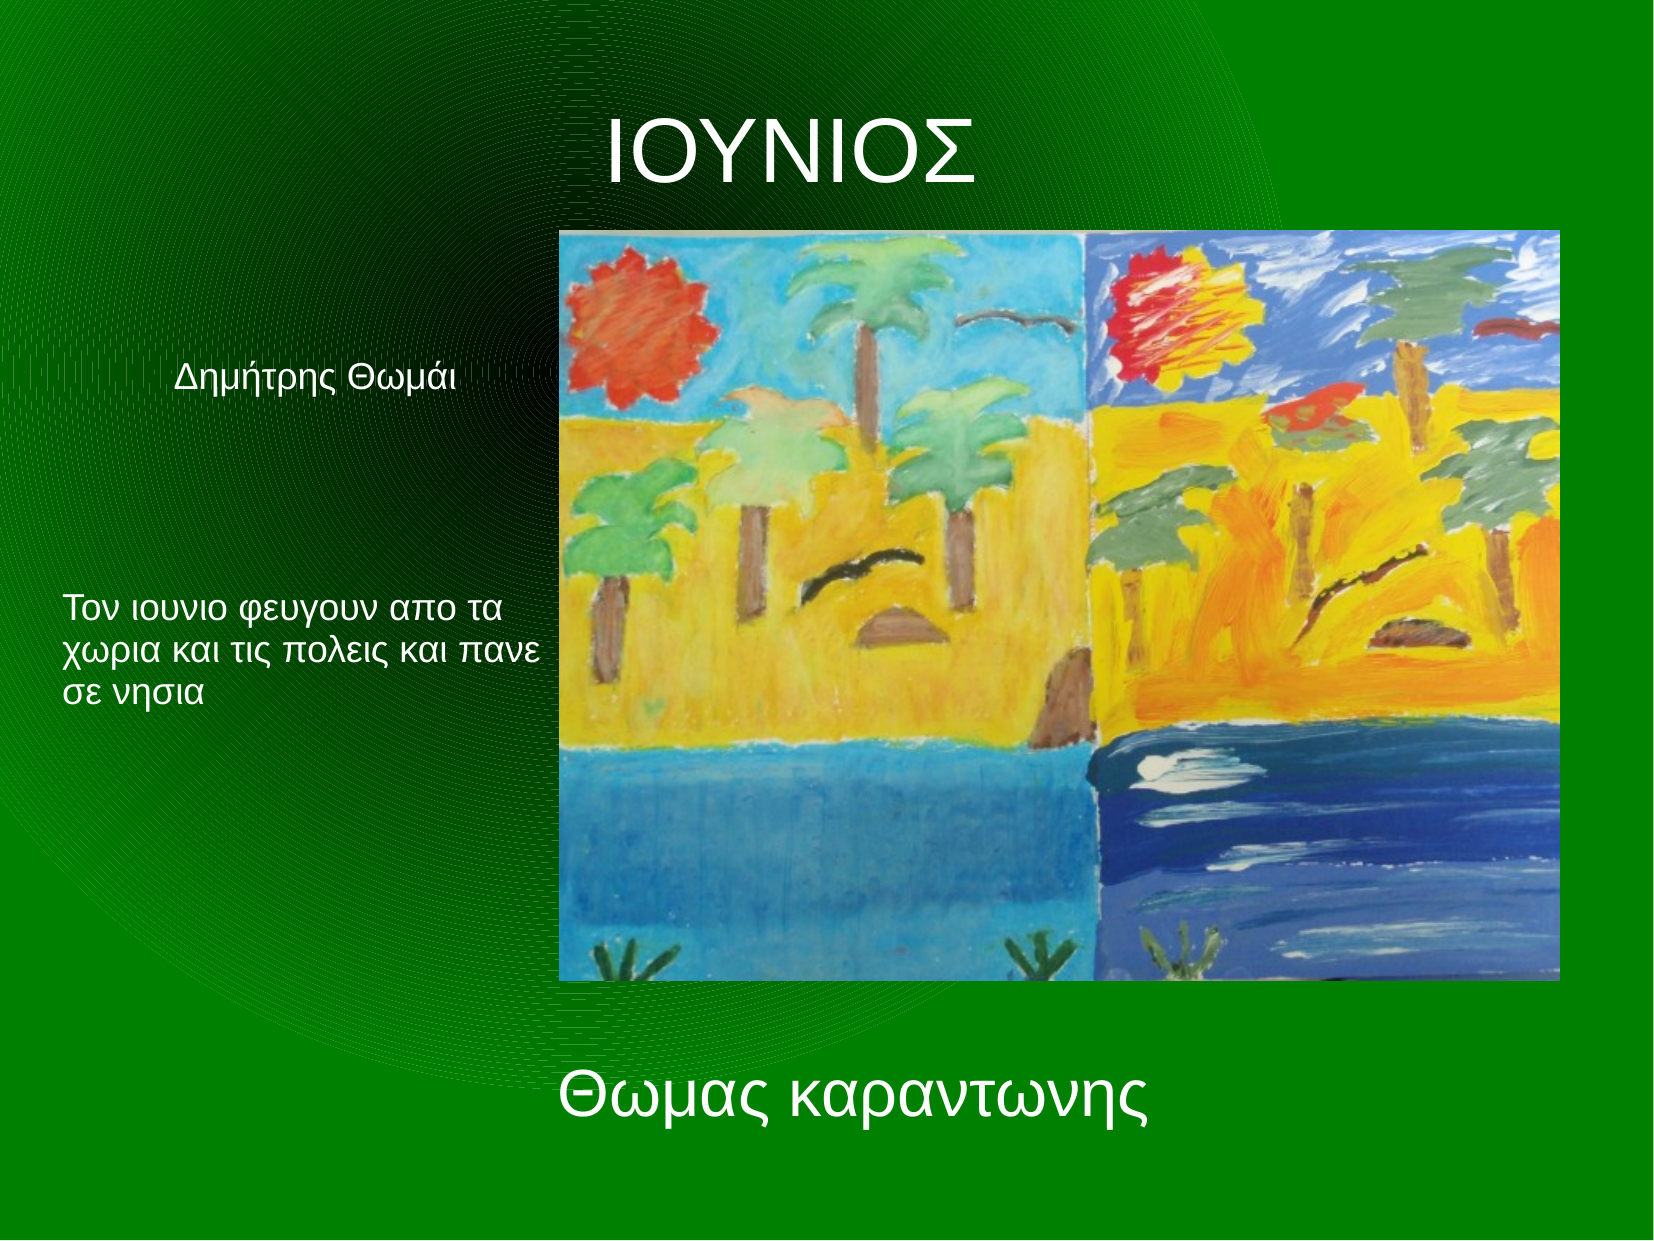

# ΙΟΥΝΙΟΣ
Δημήτρης Θωμάι
Τον ιουνιο φευγουν απο τα χωρια και τις πολεις και πανε σε νησια
Θωμας καραντωνης